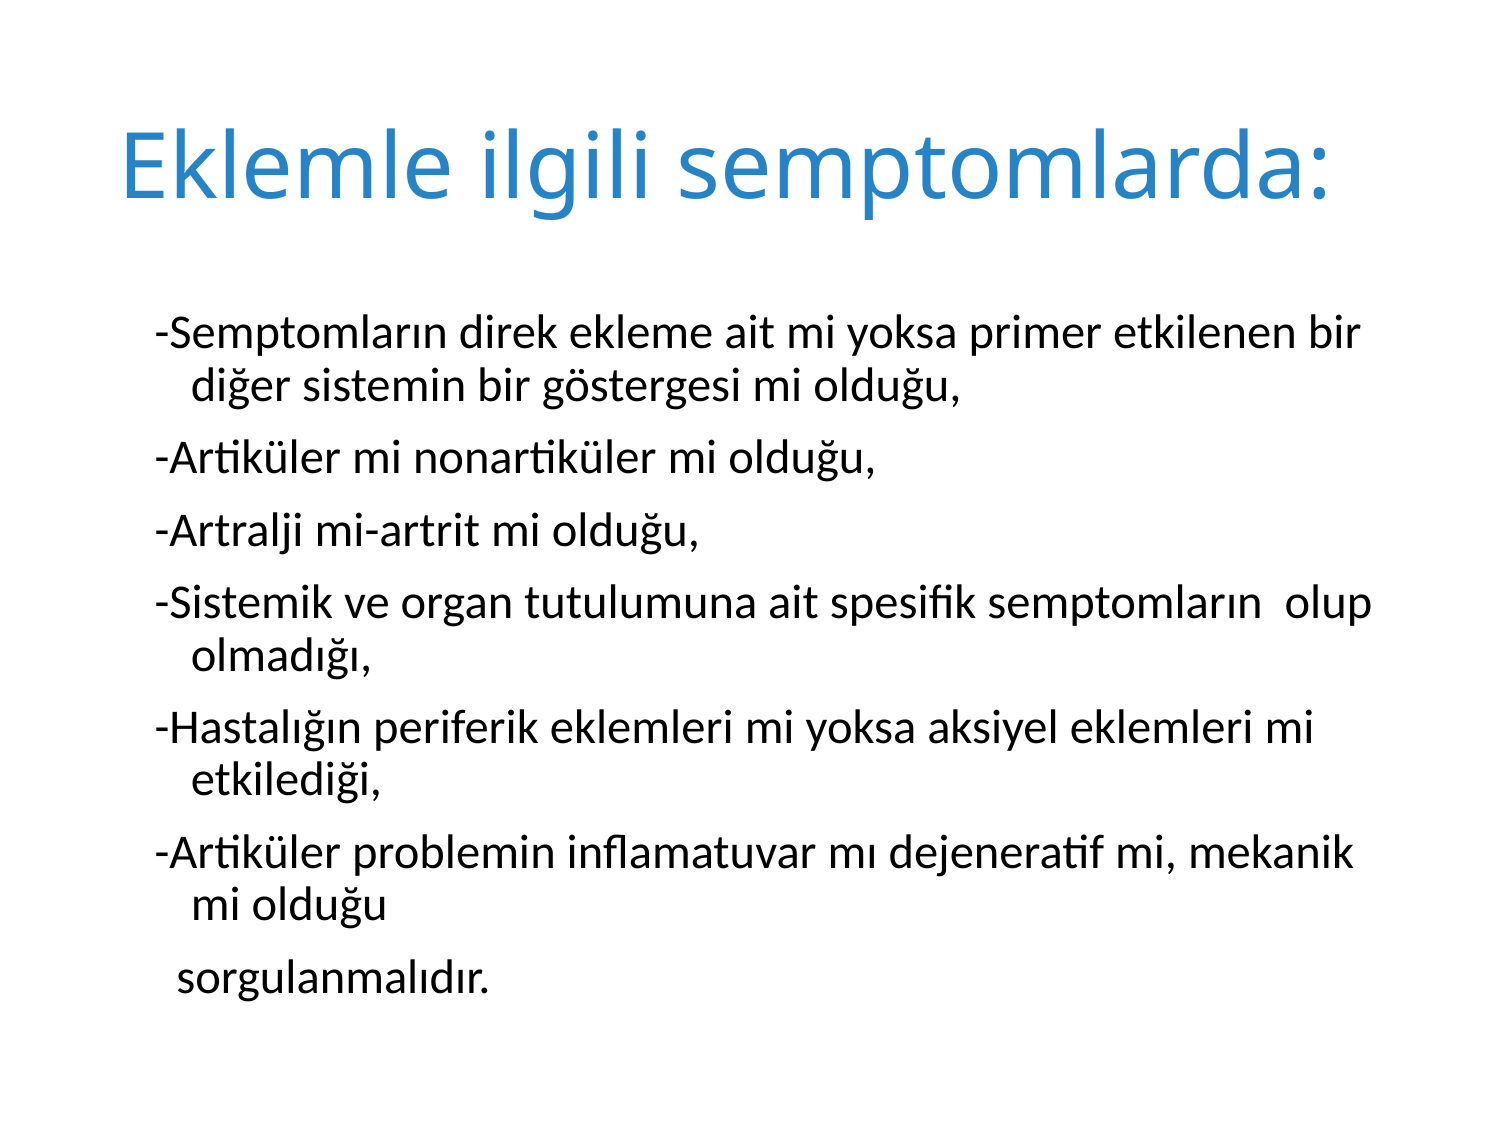

# Eklemle ilgili semptomlarda:
-Semptomların direk ekleme ait mi yoksa primer etkilenen bir diğer sistemin bir göstergesi mi olduğu,
-Artiküler mi nonartiküler mi olduğu,
-Artralji mi-artrit mi olduğu,
-Sistemik ve organ tutulumuna ait spesifik semptomların olup olmadığı,
-Hastalığın periferik eklemleri mi yoksa aksiyel eklemleri mi etkilediği,
-Artiküler problemin inflamatuvar mı dejeneratif mi, mekanik mi olduğu
 sorgulanmalıdır.